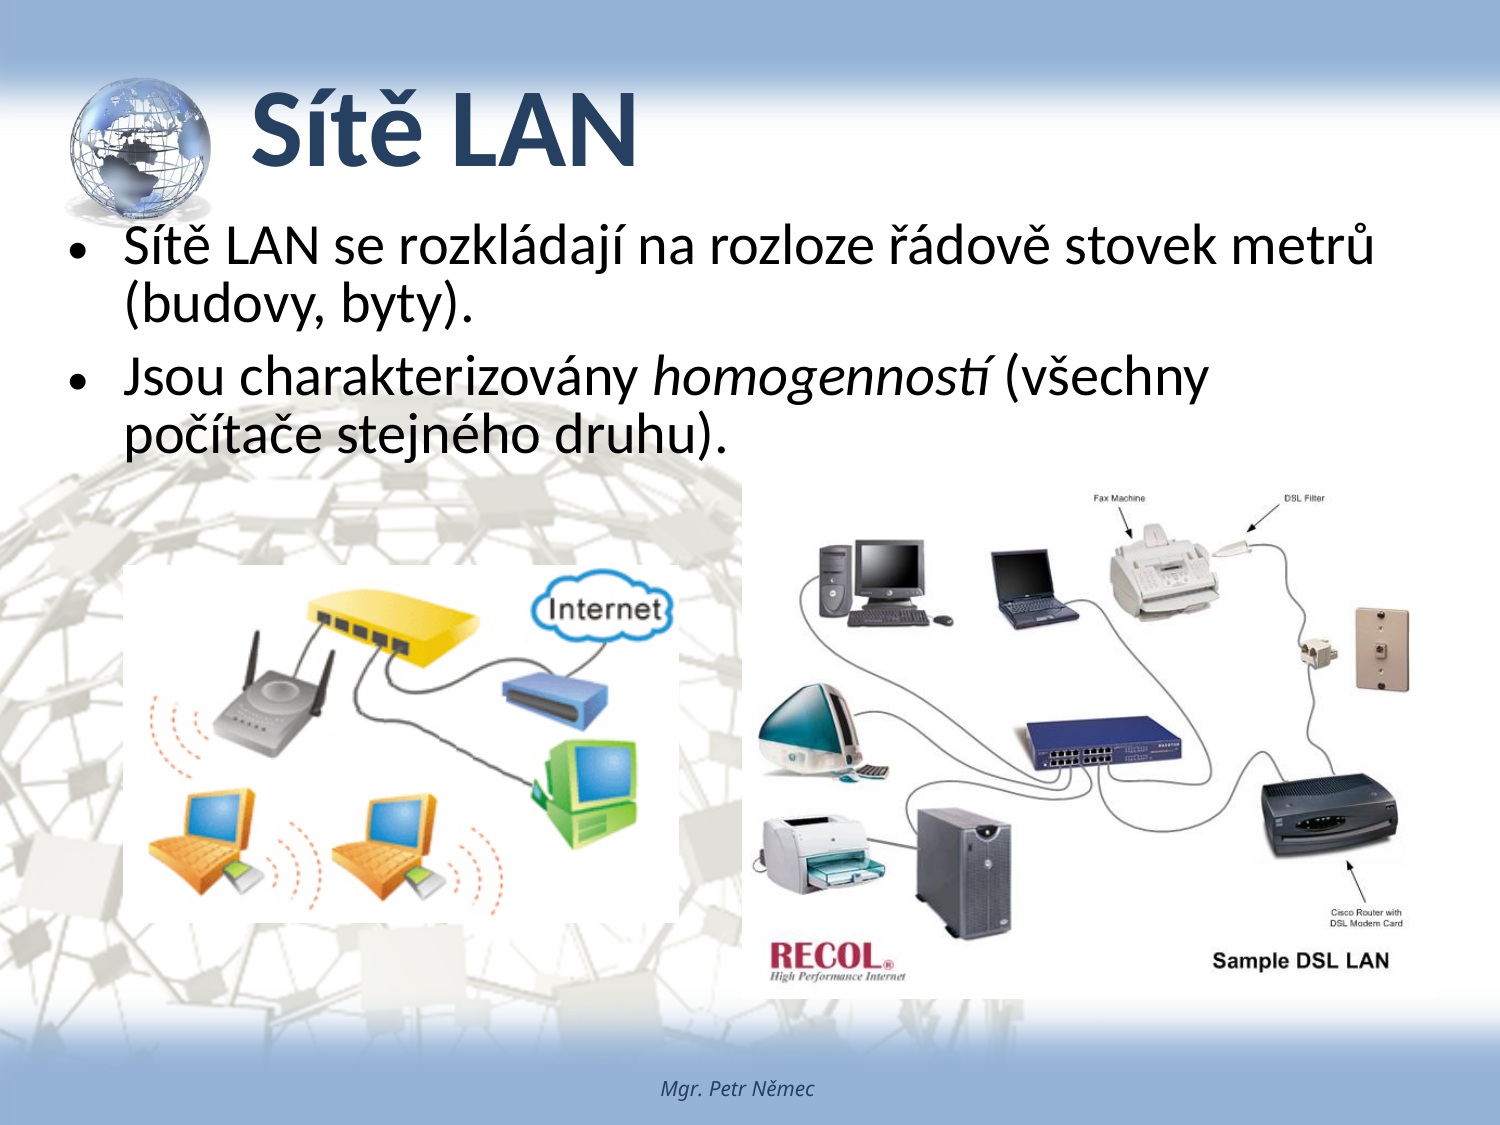

# Sítě LAN
Sítě LAN se rozkládají na rozloze řádově stovek metrů (budovy, byty).
Jsou charakterizovány homogenností (všechny počítače stejného druhu).